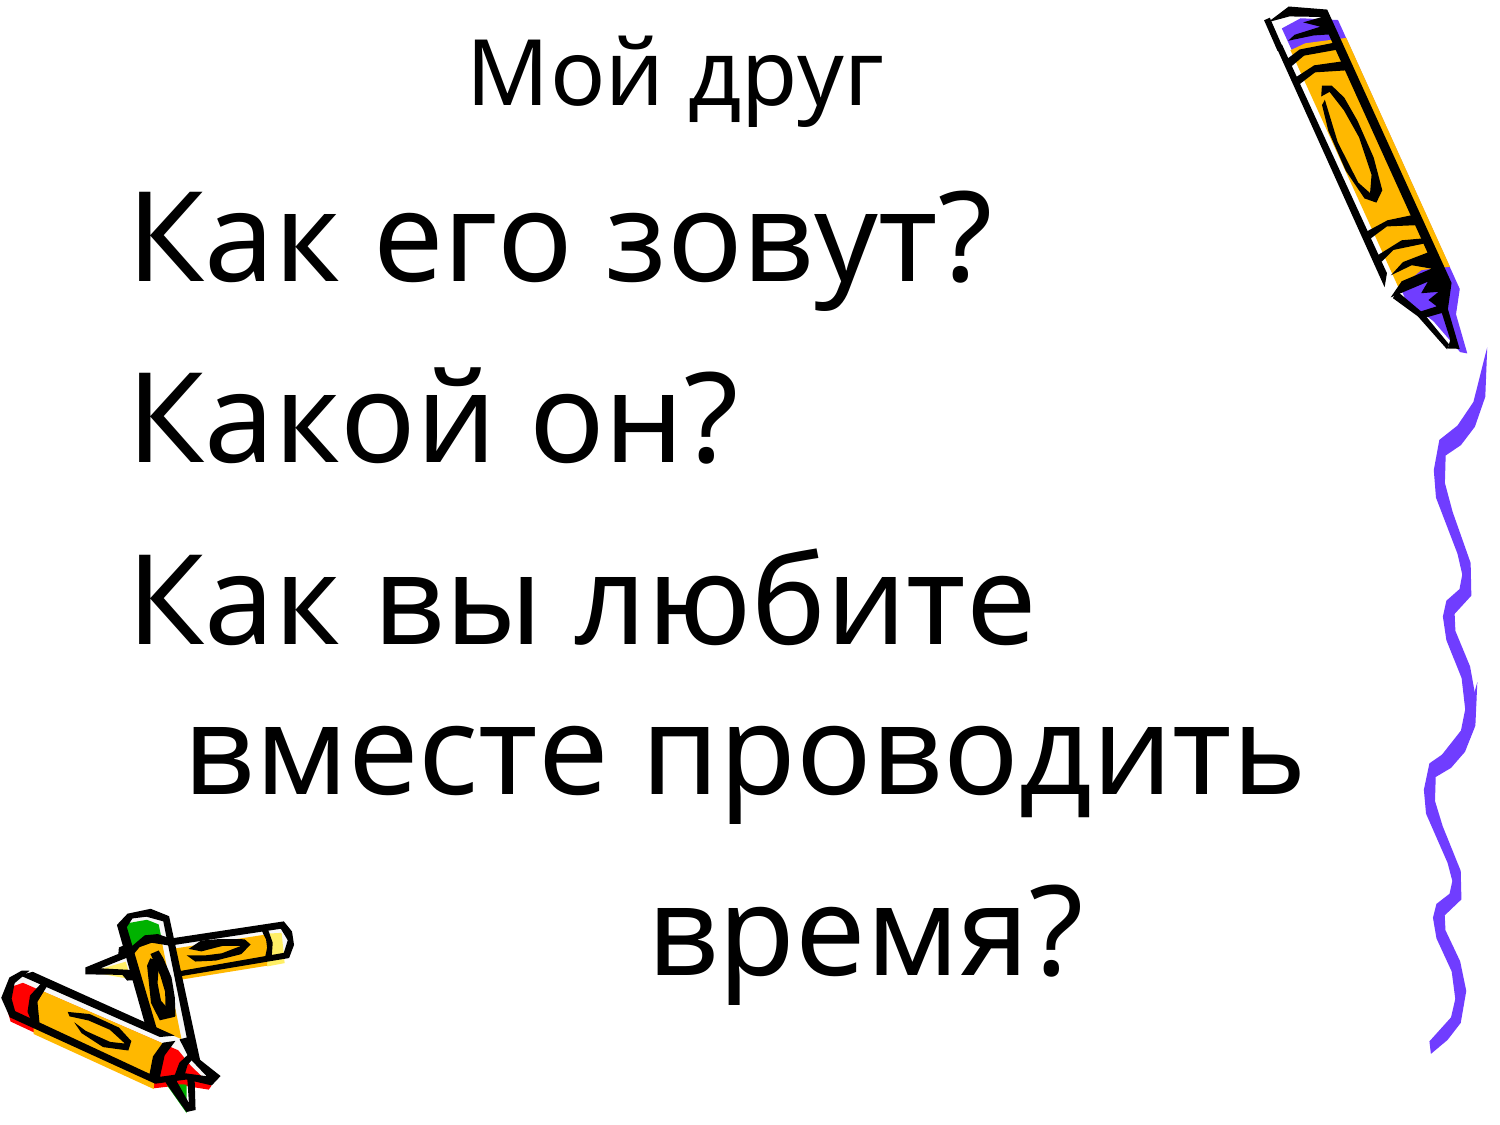

# Мой друг
Как его зовут?
Какой он?
Как вы любите вместе проводить
 время?